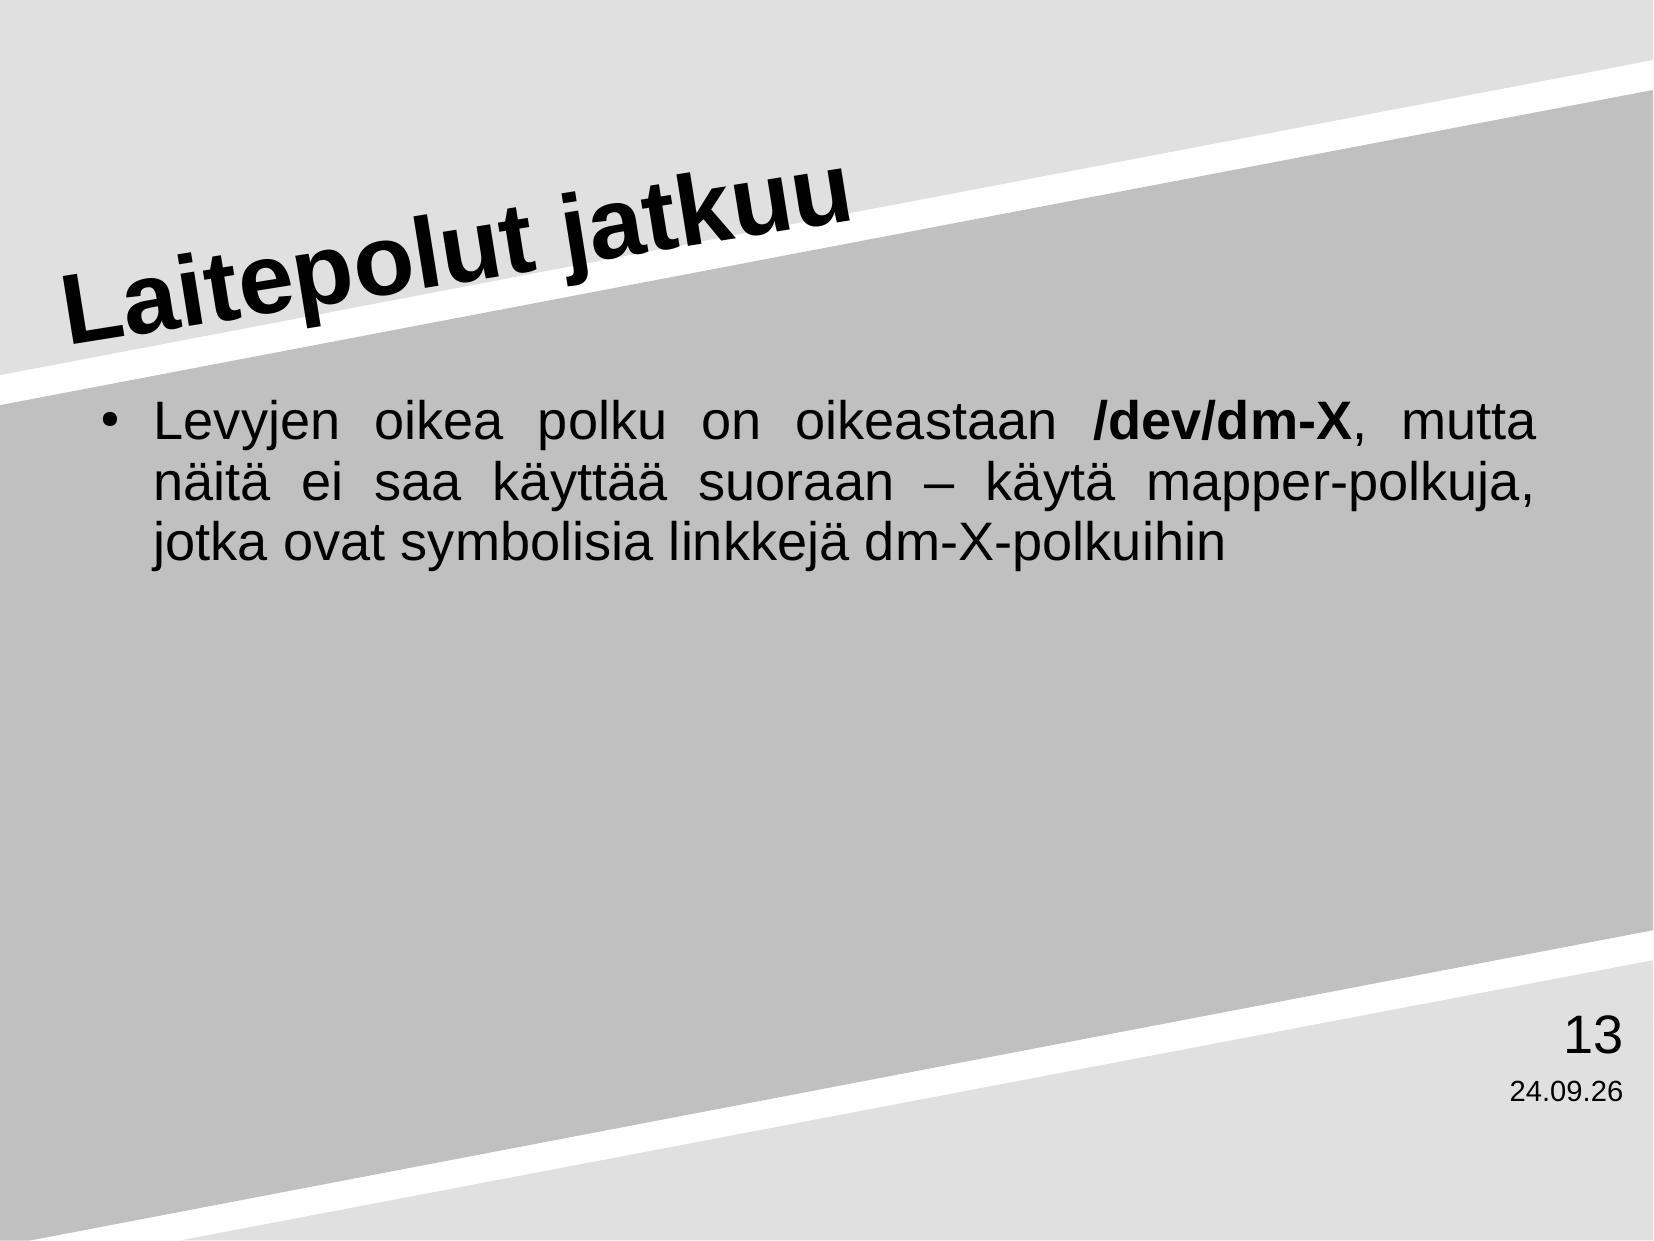

# Laitepolut jatkuu
Levyjen oikea polku on oikeastaan /dev/dm-X, mutta näitä ei saa käyttää suoraan – käytä mapper-polkuja, jotka ovat symbolisia linkkejä dm-X-polkuihin
13